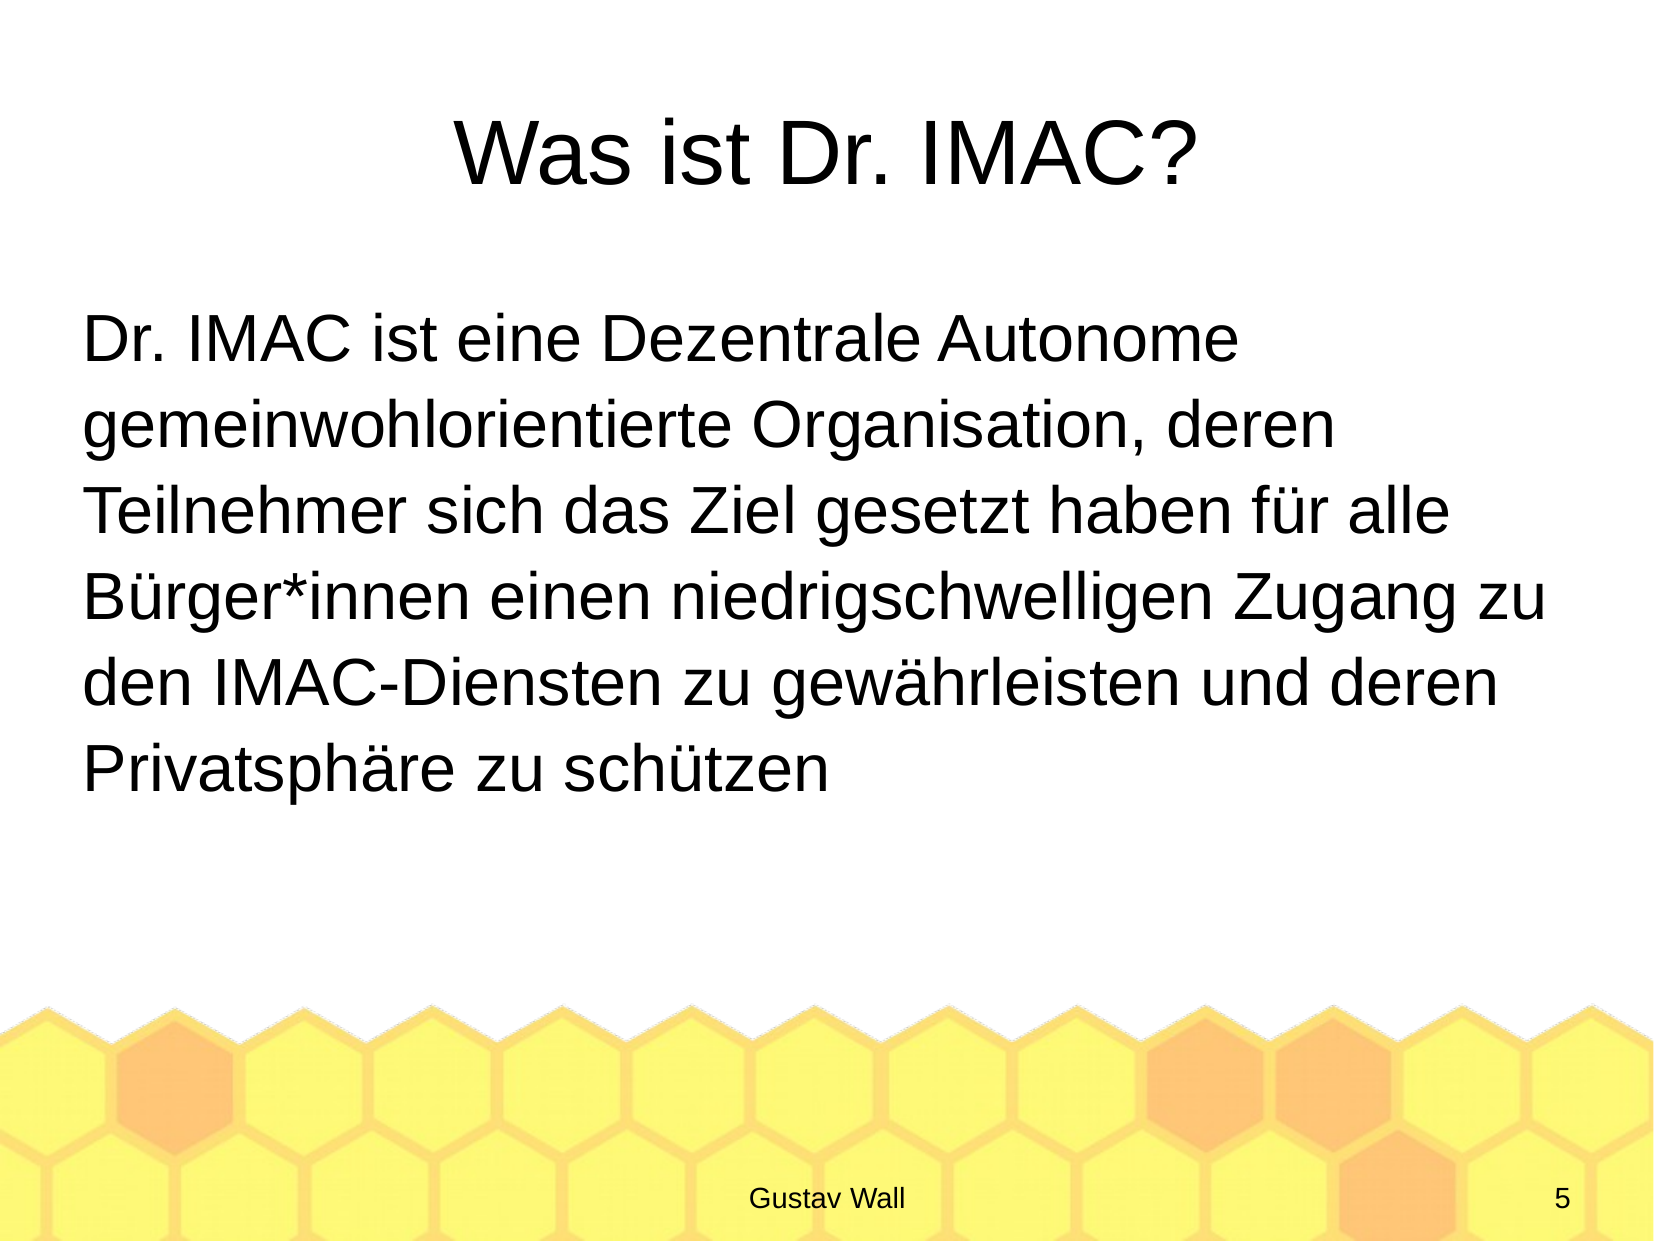

# Was ist Dr. IMAC?
Dr. IMAC ist eine Dezentrale Autonome gemeinwohlorientierte Organisation, deren Teilnehmer sich das Ziel gesetzt haben für alle Bürger*innen einen niedrigschwelligen Zugang zu den IMAC-Diensten zu gewährleisten und deren Privatsphäre zu schützen
Gustav Wall
5